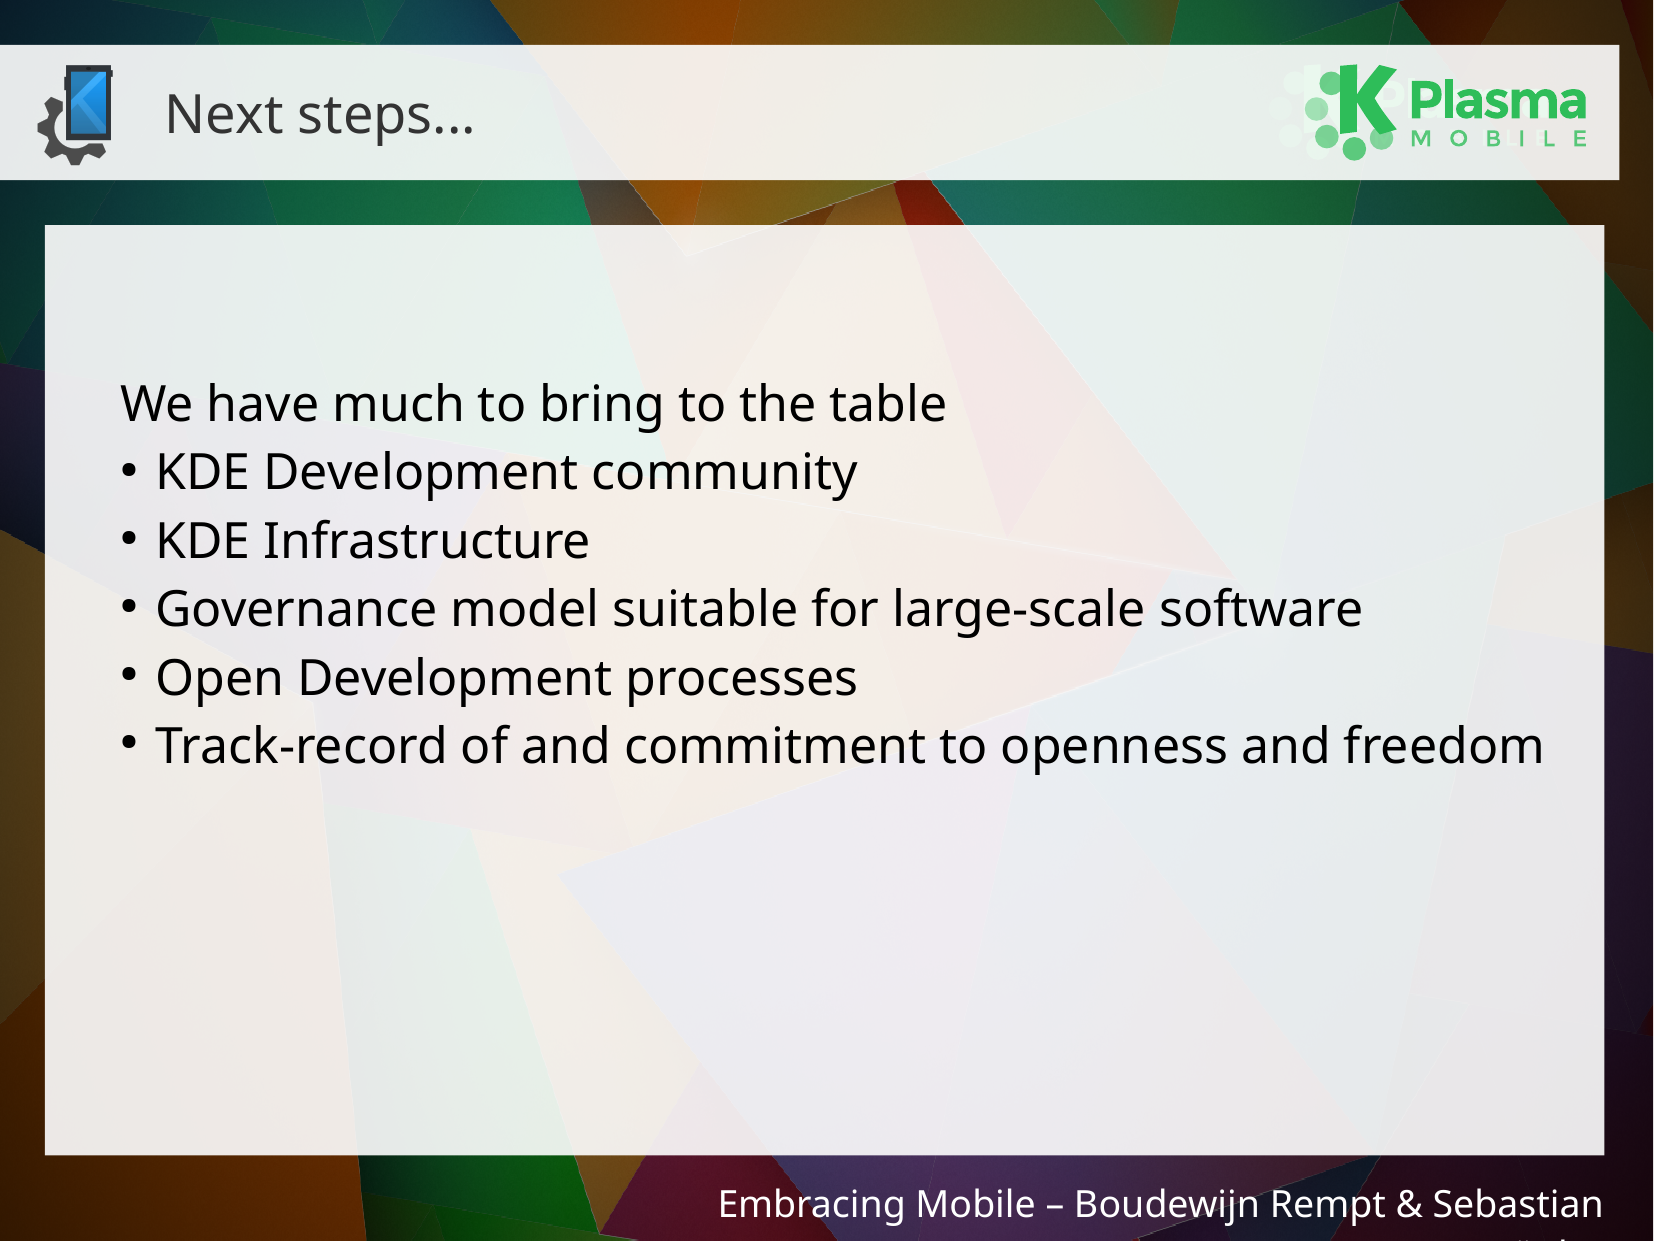

Next steps...
We have much to bring to the table
KDE Development community
KDE Infrastructure
Governance model suitable for large-scale software
Open Development processes
Track-record of and commitment to openness and freedom